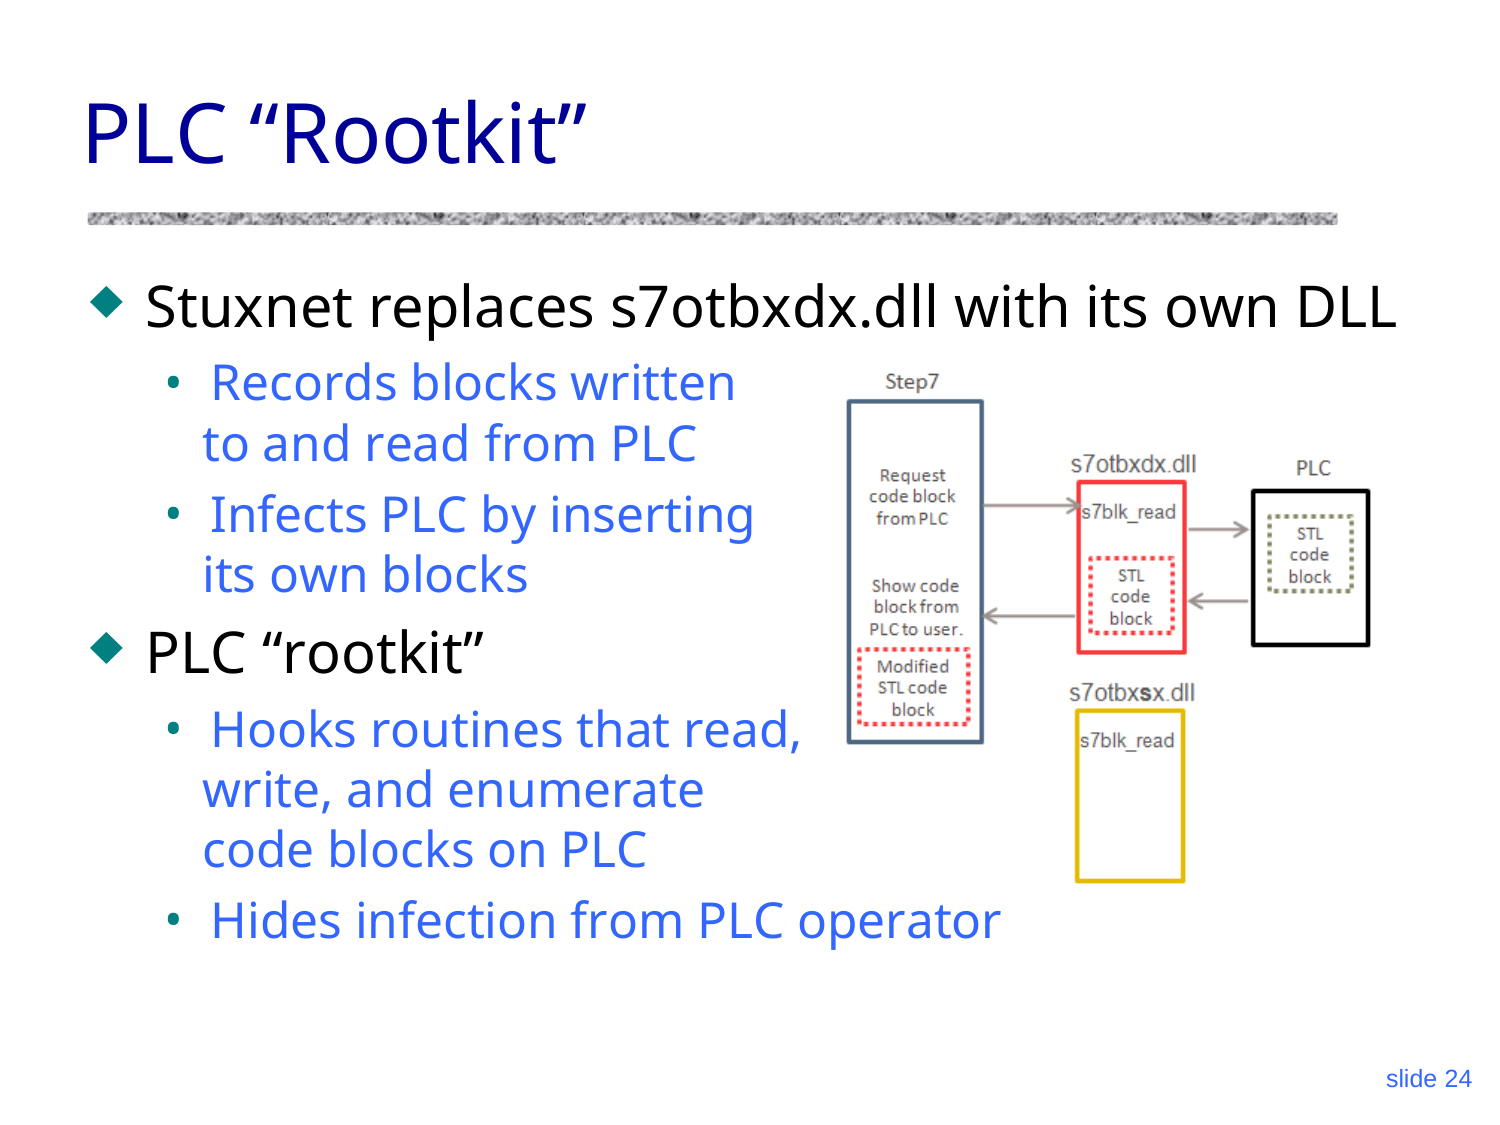

# PLC “Rootkit”
Stuxnet replaces s7otbxdx.dll with its own DLL
Records blocks written
 to and read from PLC
Infects PLC by inserting
 its own blocks
PLC “rootkit”
Hooks routines that read,
 write, and enumerate
 code blocks on PLC
Hides infection from PLC operator
slide